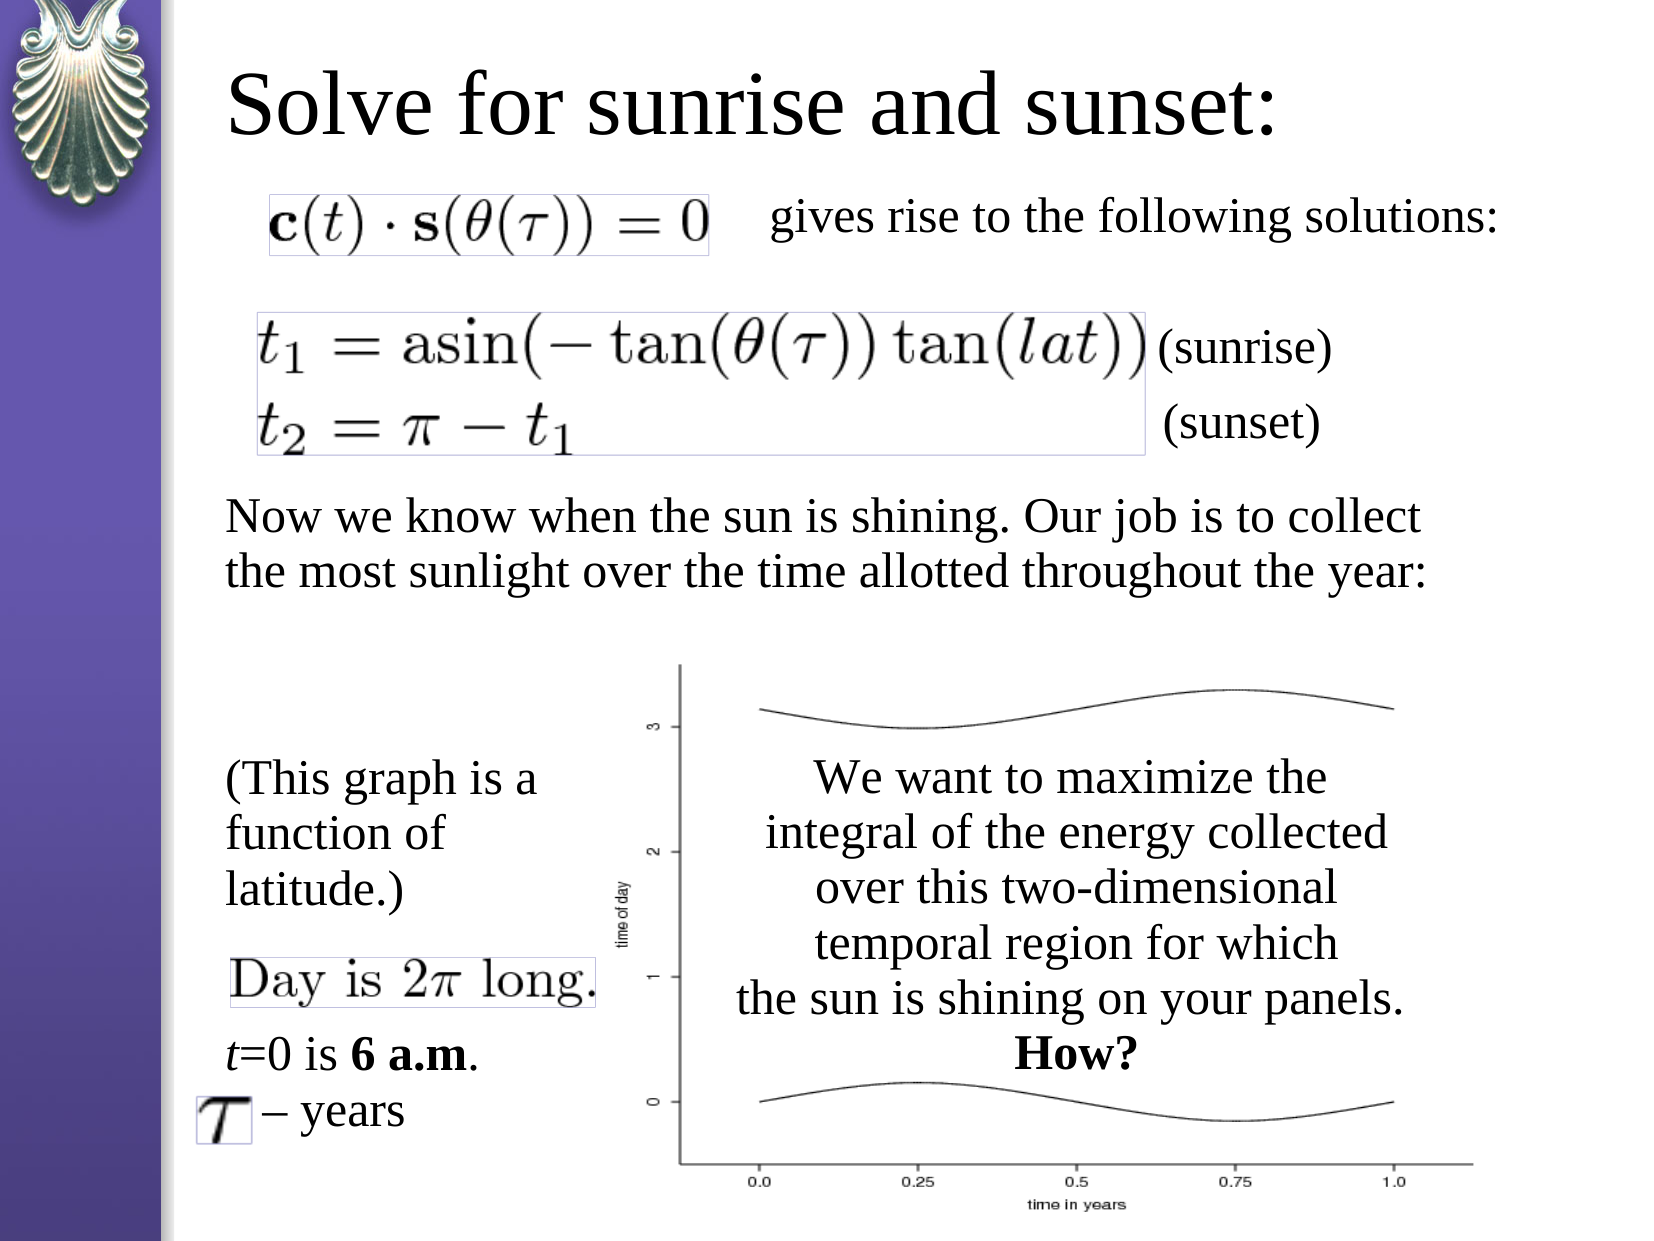

# Solve for sunrise and sunset:
gives rise to the following solutions:
(sunrise)
(sunset)
Now we know when the sun is shining. Our job is to collect the most sunlight over the time allotted throughout the year:
We want to maximize the
integral of the energy collected
over this two-dimensional
temporal region for which
the sun is shining on your panels.
How?
(This graph is a
function of
latitude.)
t=0 is 6 a.m.
 – years